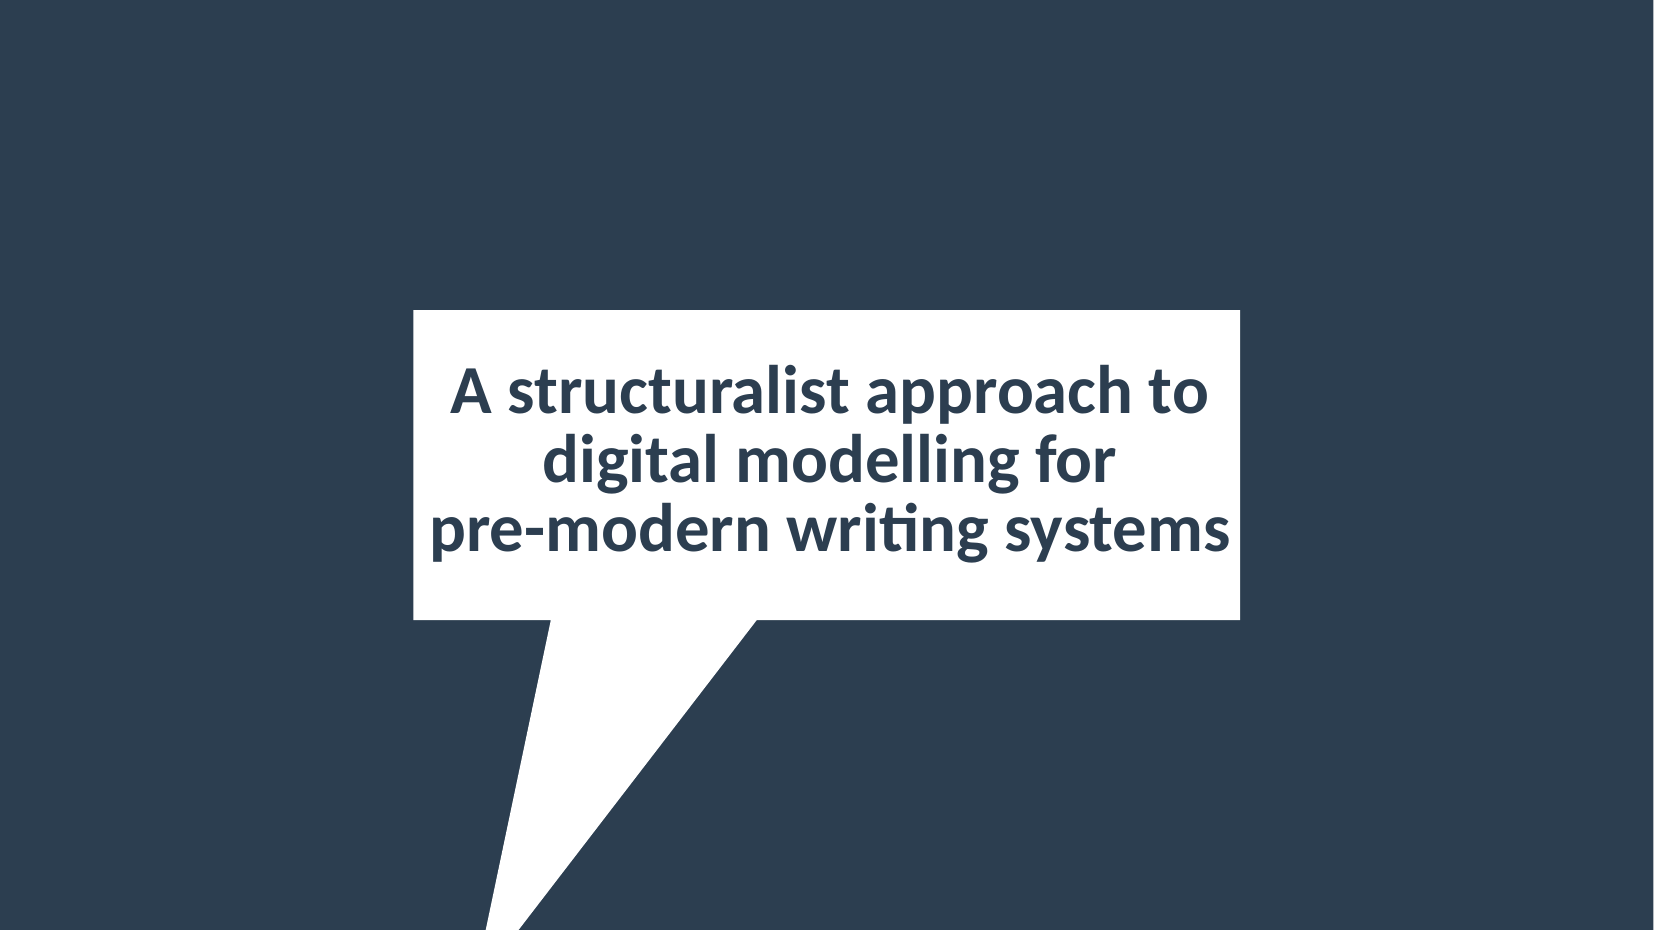

# A structuralist approach to digital modelling for pre-modern writing systems